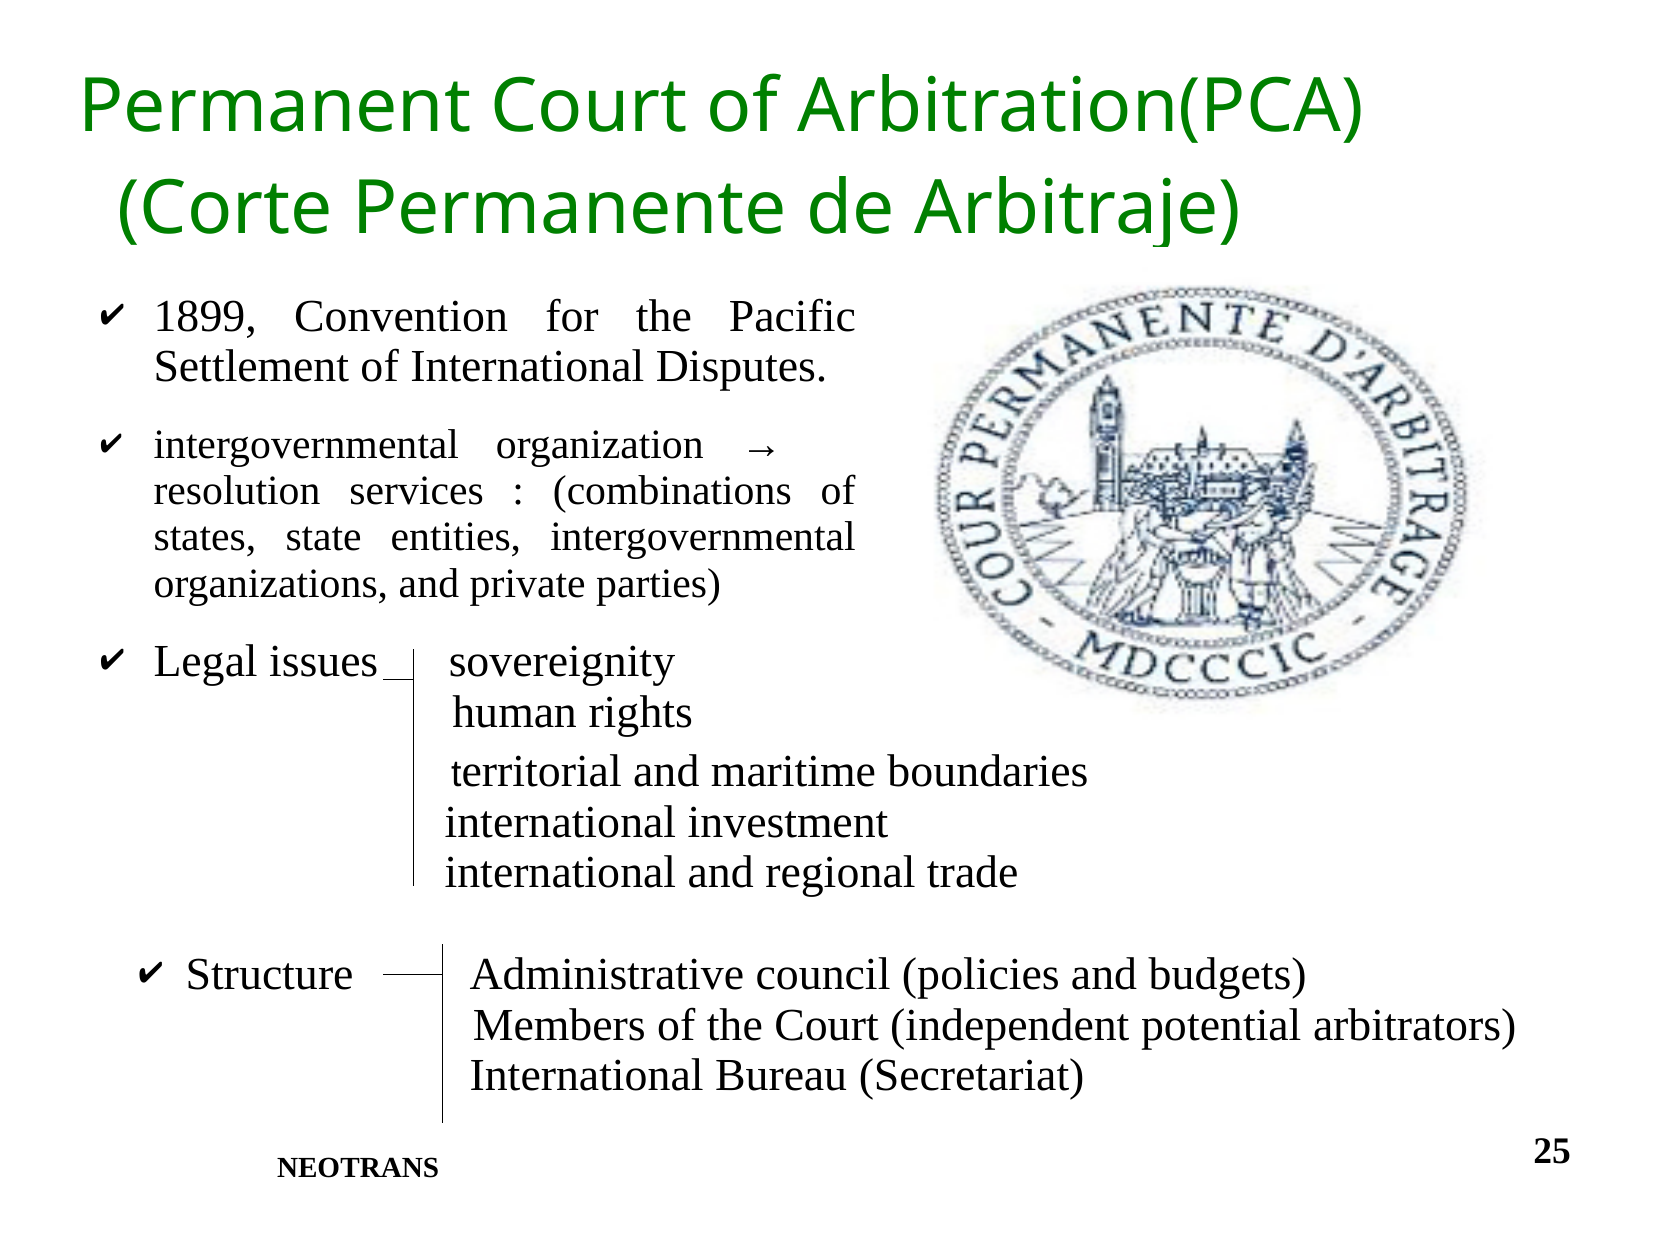

# Permanent Court of Arbitration(PCA) (Corte Permanente de Arbitraje)
1899, Convention for the Pacific Settlement of International Disputes.
intergovernmental organization → resolution services : (combinations of states, state entities, intergovernmental organizations, and private parties)
Legal issues	sovereignity human rights
				 territorial and maritime boundaries
				 international investment
				 international and regional trade
 Structure		Administrative council (policies and budgets) Members of the Court (independent potential arbitrators) 			International Bureau (Secretariat)
25
NEOTRANS